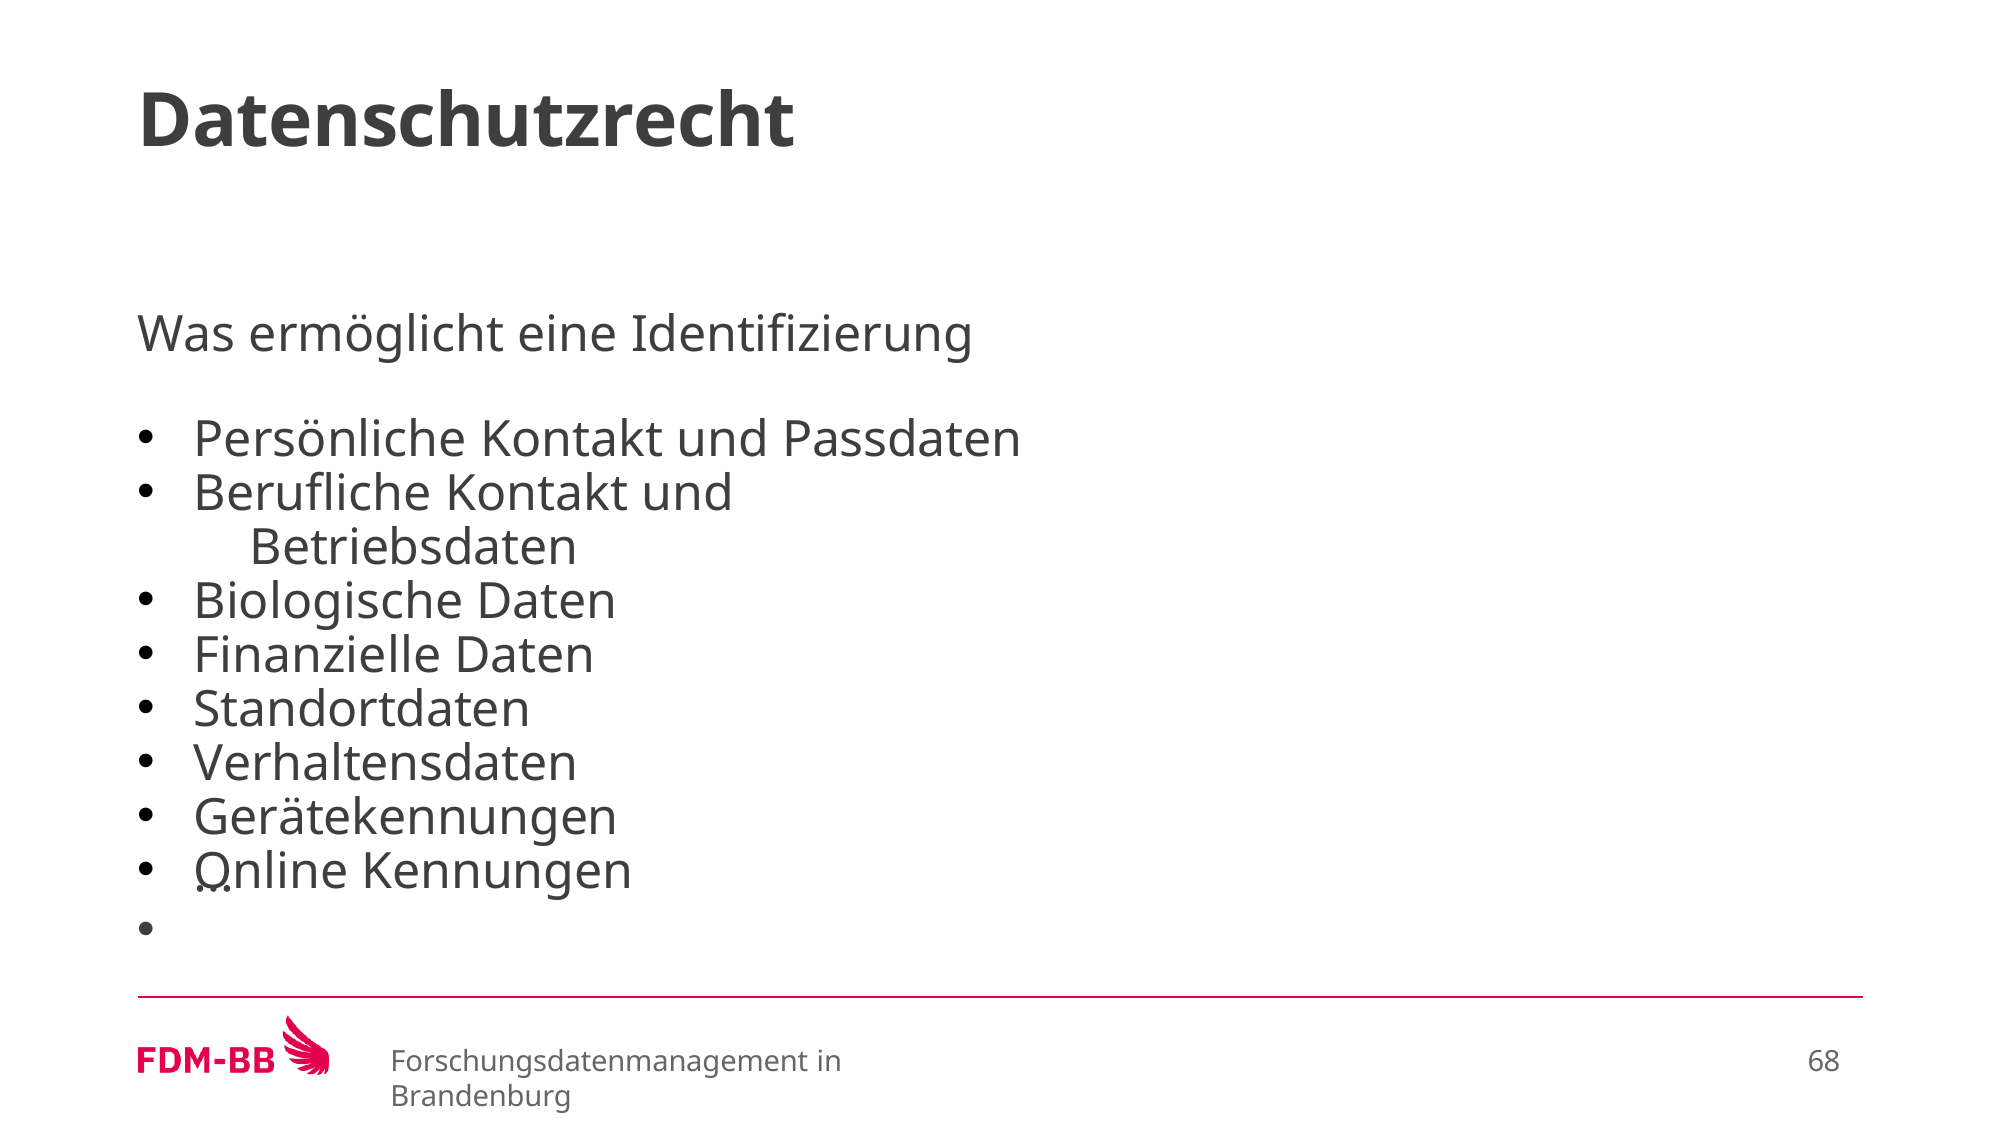

# Datenschutzrecht
Was ermöglicht eine Identifizierung
Persönliche Kontakt und Passdaten
Berufliche Kontakt und Betriebsdaten
Biologische Daten
Finanzielle Daten
Standortdaten
Verhaltensdaten
Gerätekennungen
Online Kennungen
•
Forschungsdatenmanagement in Brandenburg
68